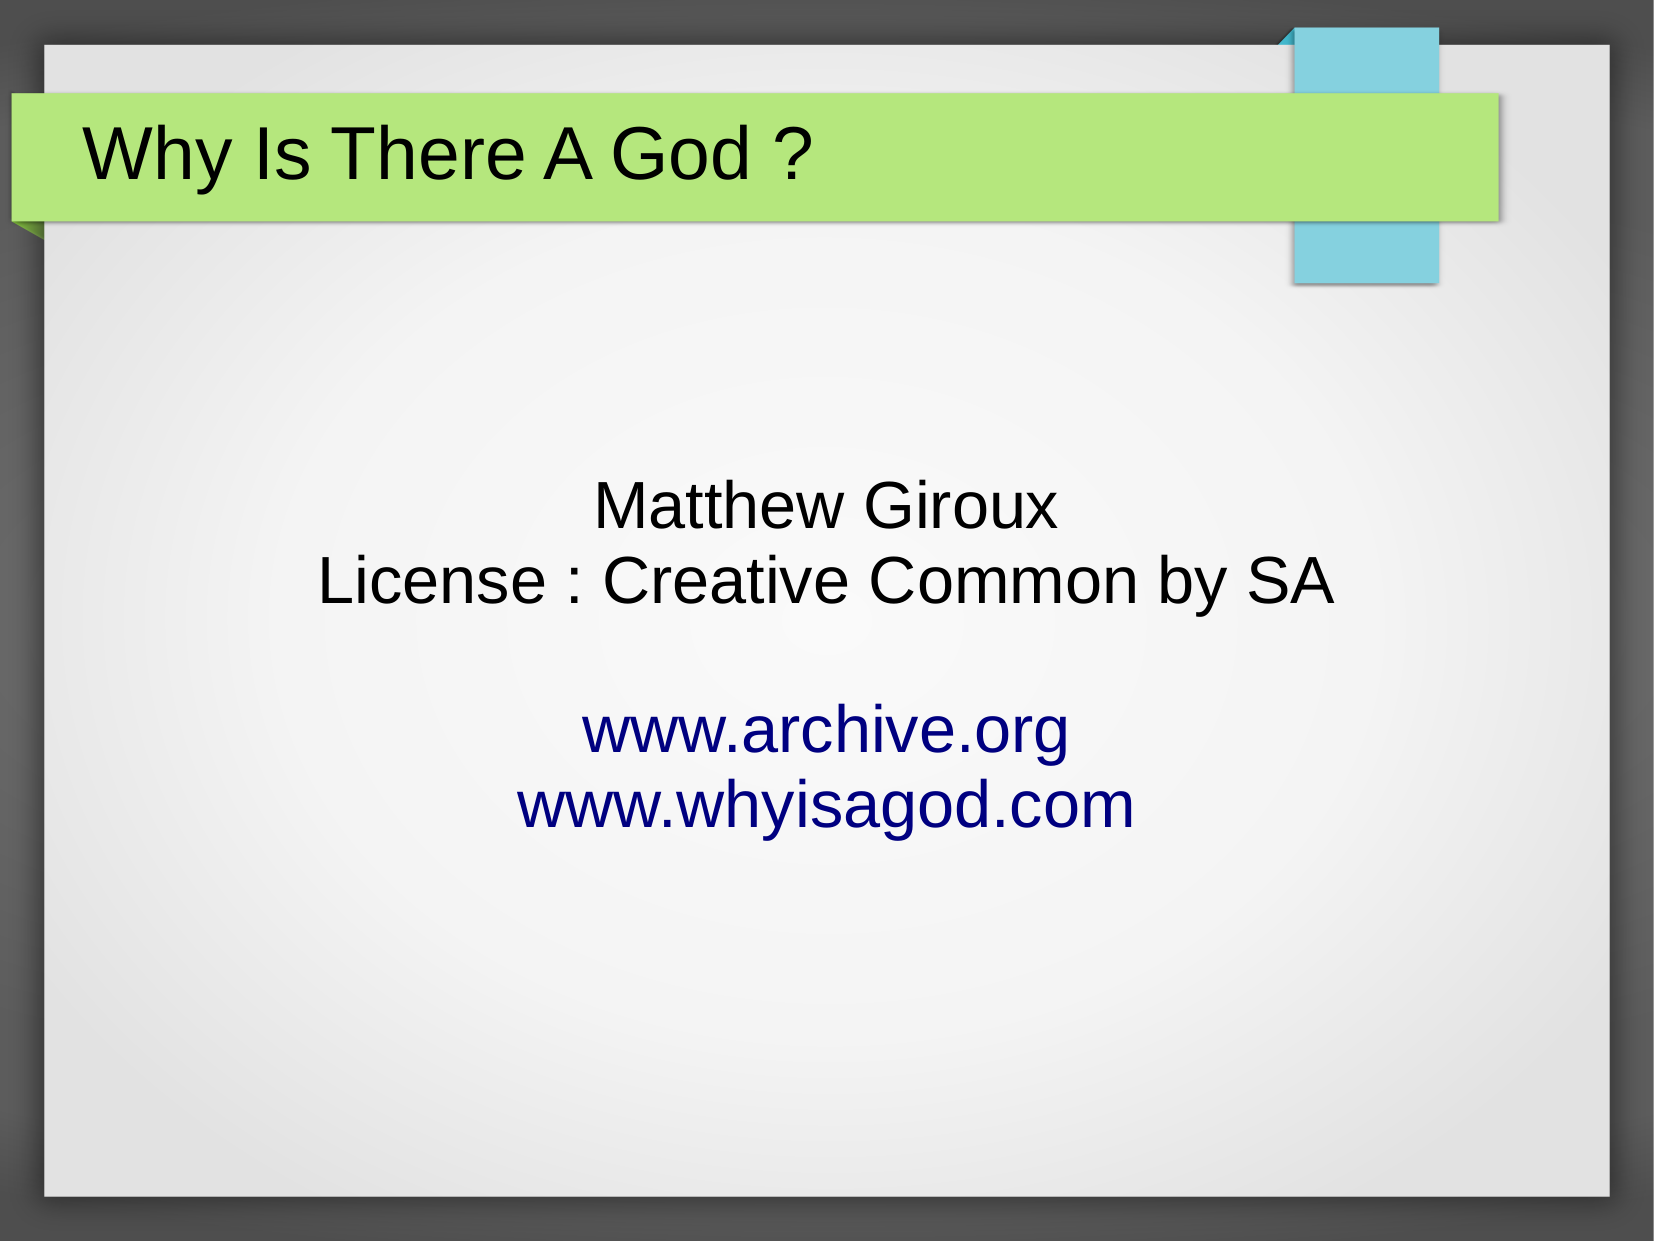

# Why Is There A God ?
Matthew Giroux
License : Creative Common by SA
www.archive.org
www.whyisagod.com